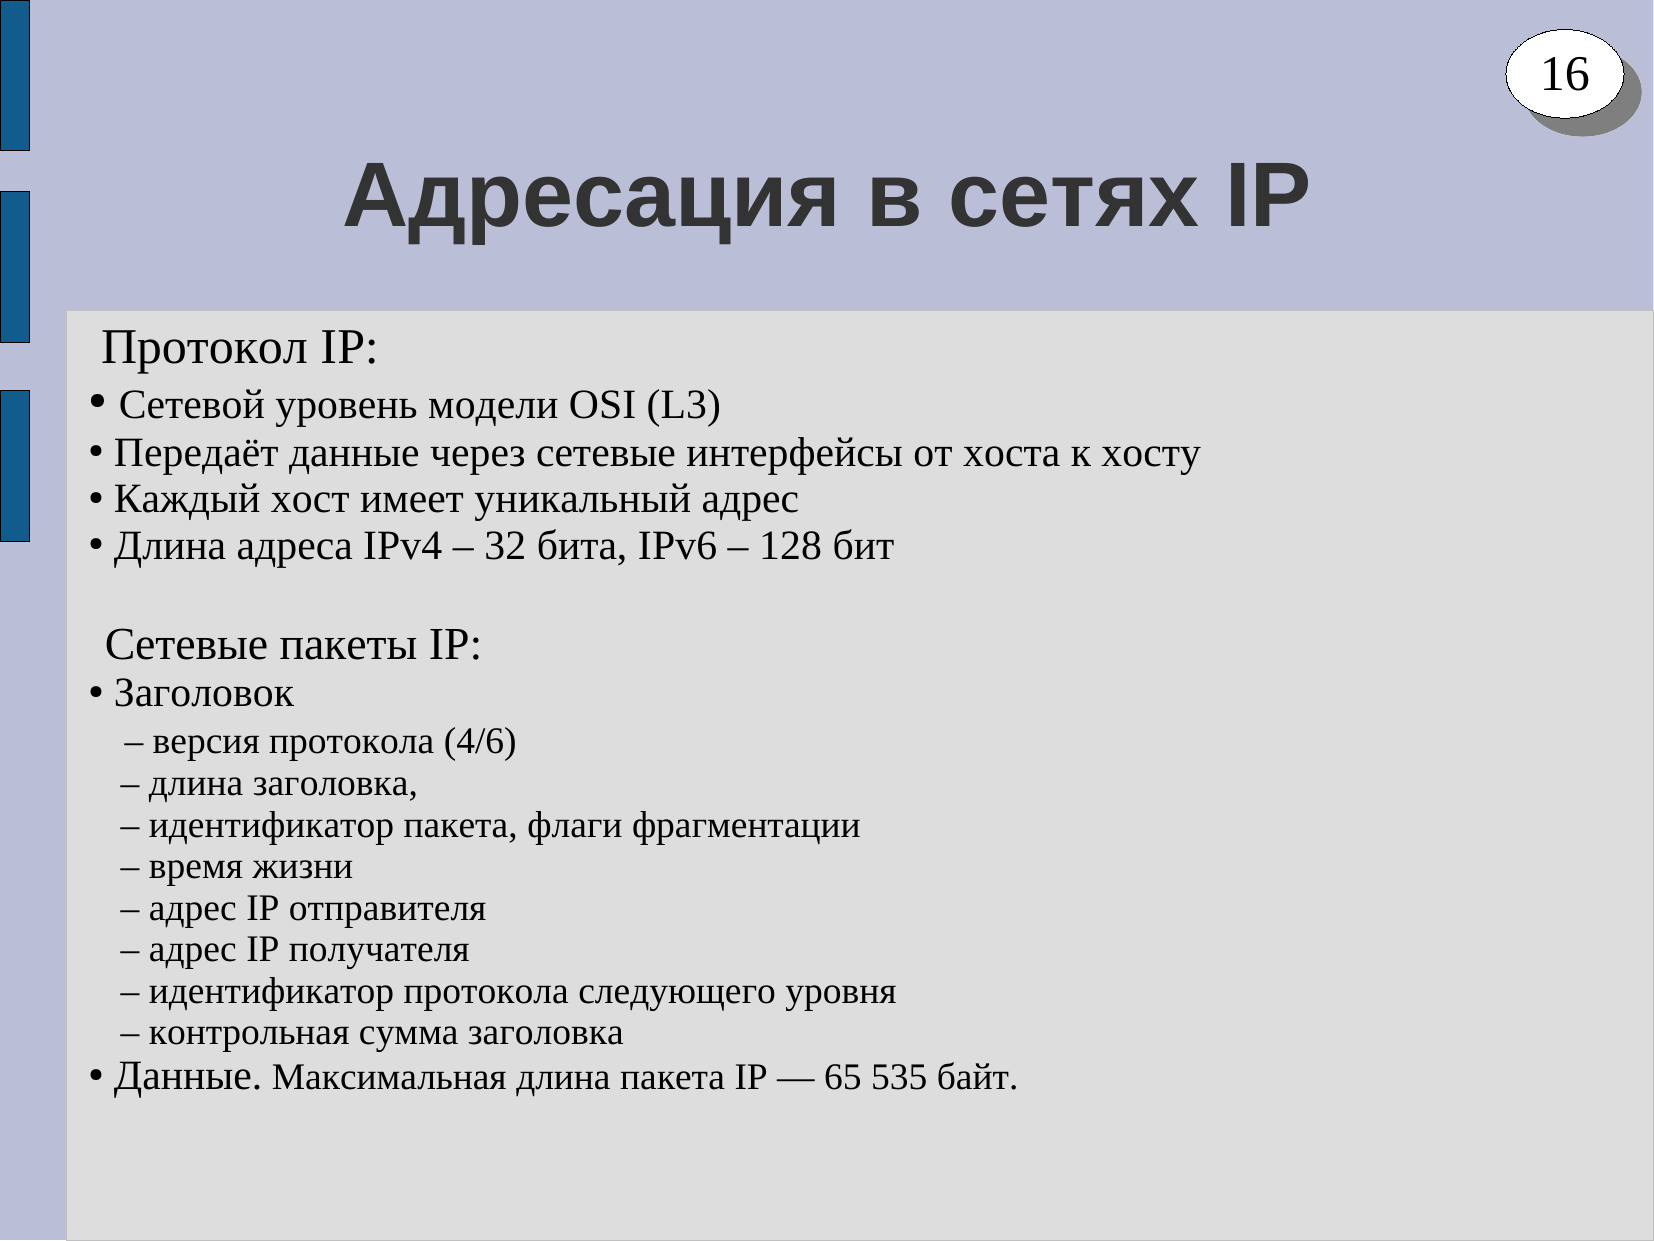

16
# Адресация в сетях IP
 Протокол IP:
 Сетевой уровень модели OSI (L3)
 Передаёт данные через сетевые интерфейсы от хоста к хосту
 Каждый хост имеет уникальный адрес
 Длина адреса IPv4 – 32 бита, IPv6 – 128 бит
Сетевые пакеты IP:
 Заголовок
 – версия протокола (4/6)
 – длина заголовка,
 – идентификатор пакета, флаги фрагментации
 – время жизни
 – адрес IP отправителя
 – адрес IP получателя
 – идентификатор протокола следующего уровня
 – контрольная сумма заголовка
 Данные. Максимальная длина пакета IP — 65 535 байт.